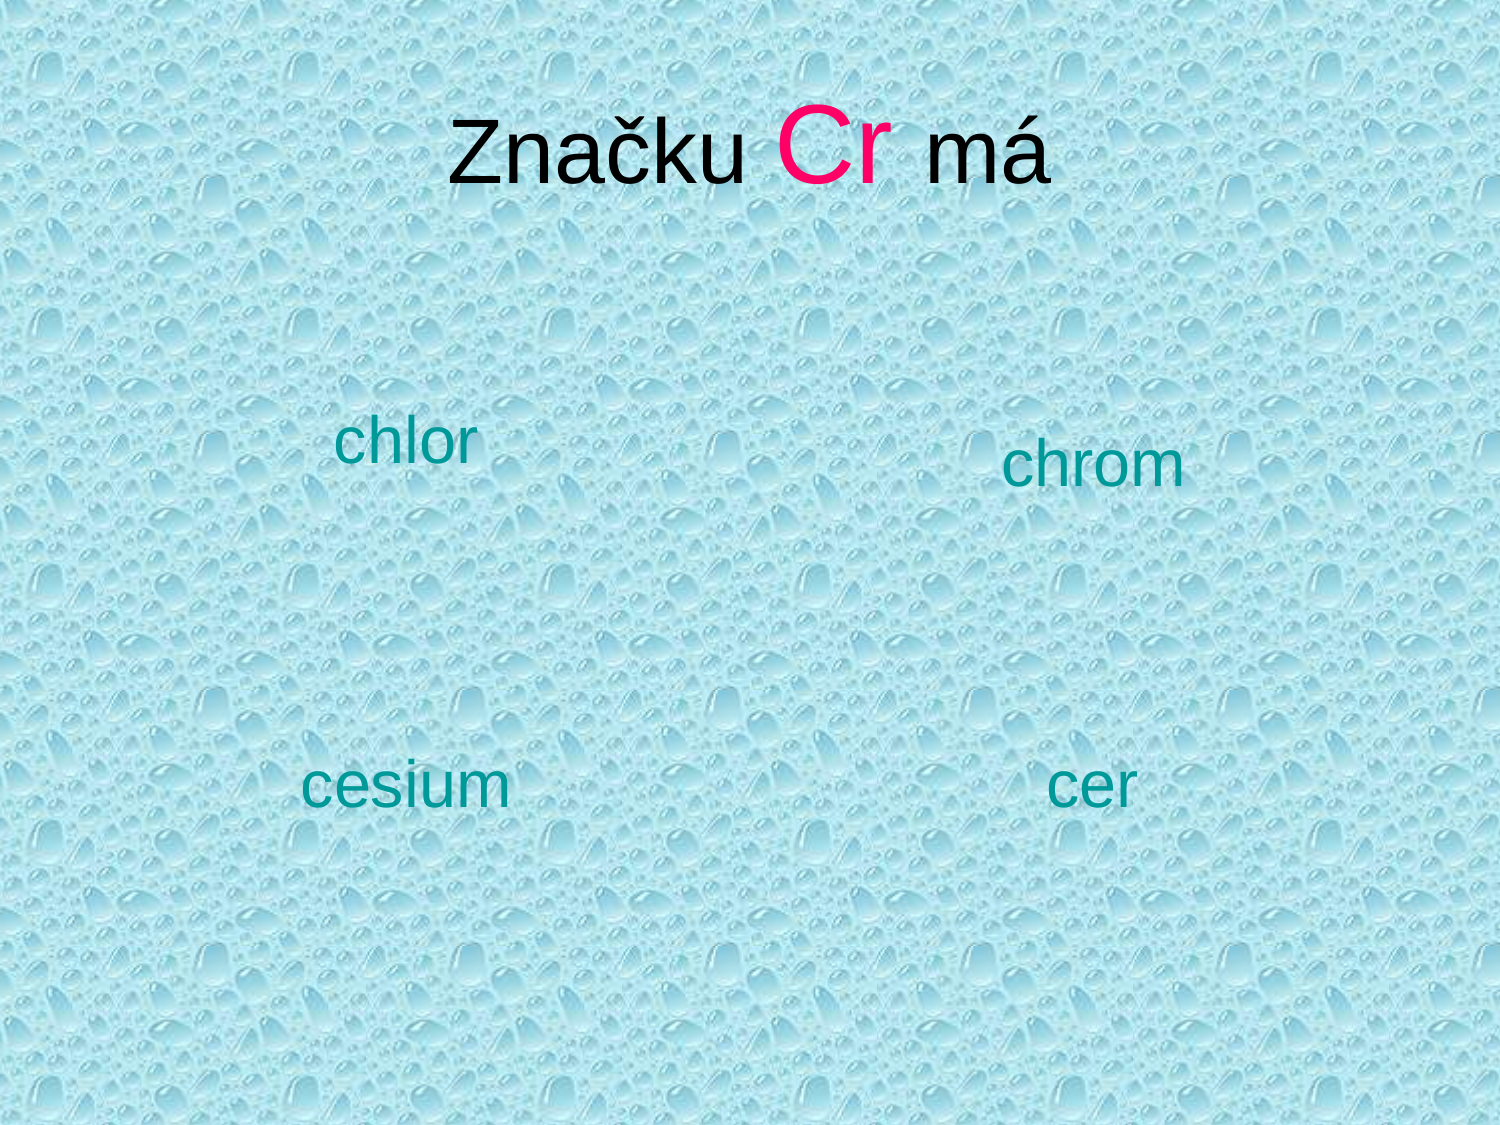

# Značku Cr má
| chlor |
| --- |
| chrom |
| --- |
| cesium |
| --- |
| cer |
| --- |